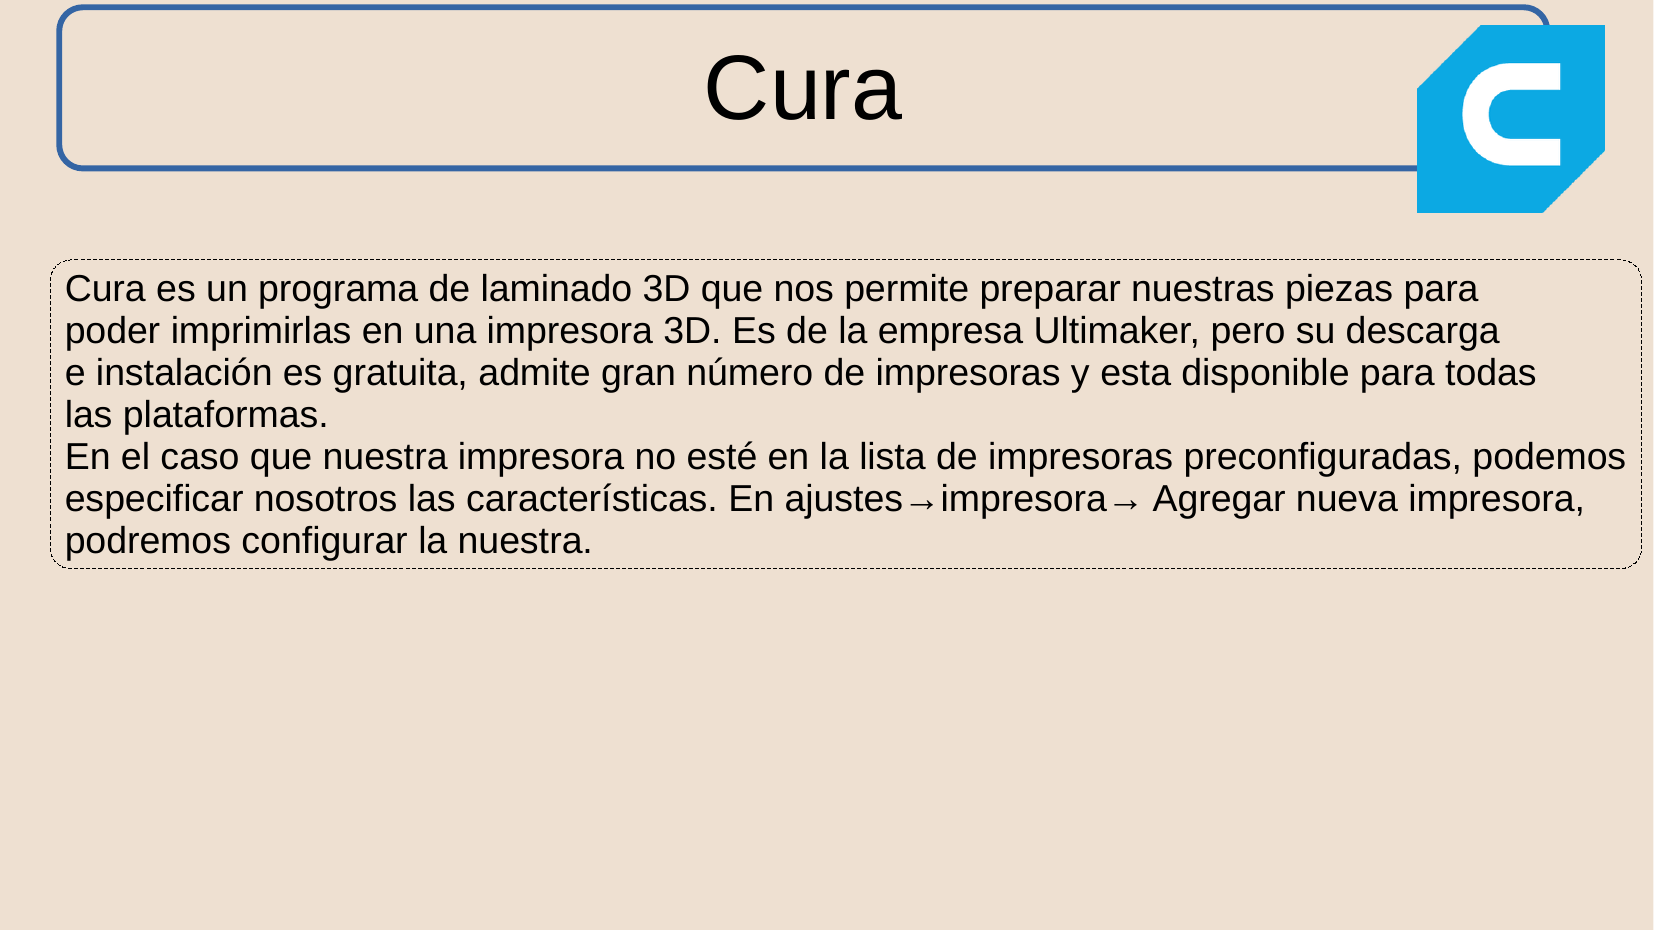

# Cura
Cura es un programa de laminado 3D que nos permite preparar nuestras piezas para
poder imprimirlas en una impresora 3D. Es de la empresa Ultimaker, pero su descarga
e instalación es gratuita, admite gran número de impresoras y esta disponible para todas
las plataformas.
En el caso que nuestra impresora no esté en la lista de impresoras preconfiguradas, podemos
especificar nosotros las características. En ajustes→impresora→ Agregar nueva impresora,
podremos configurar la nuestra.